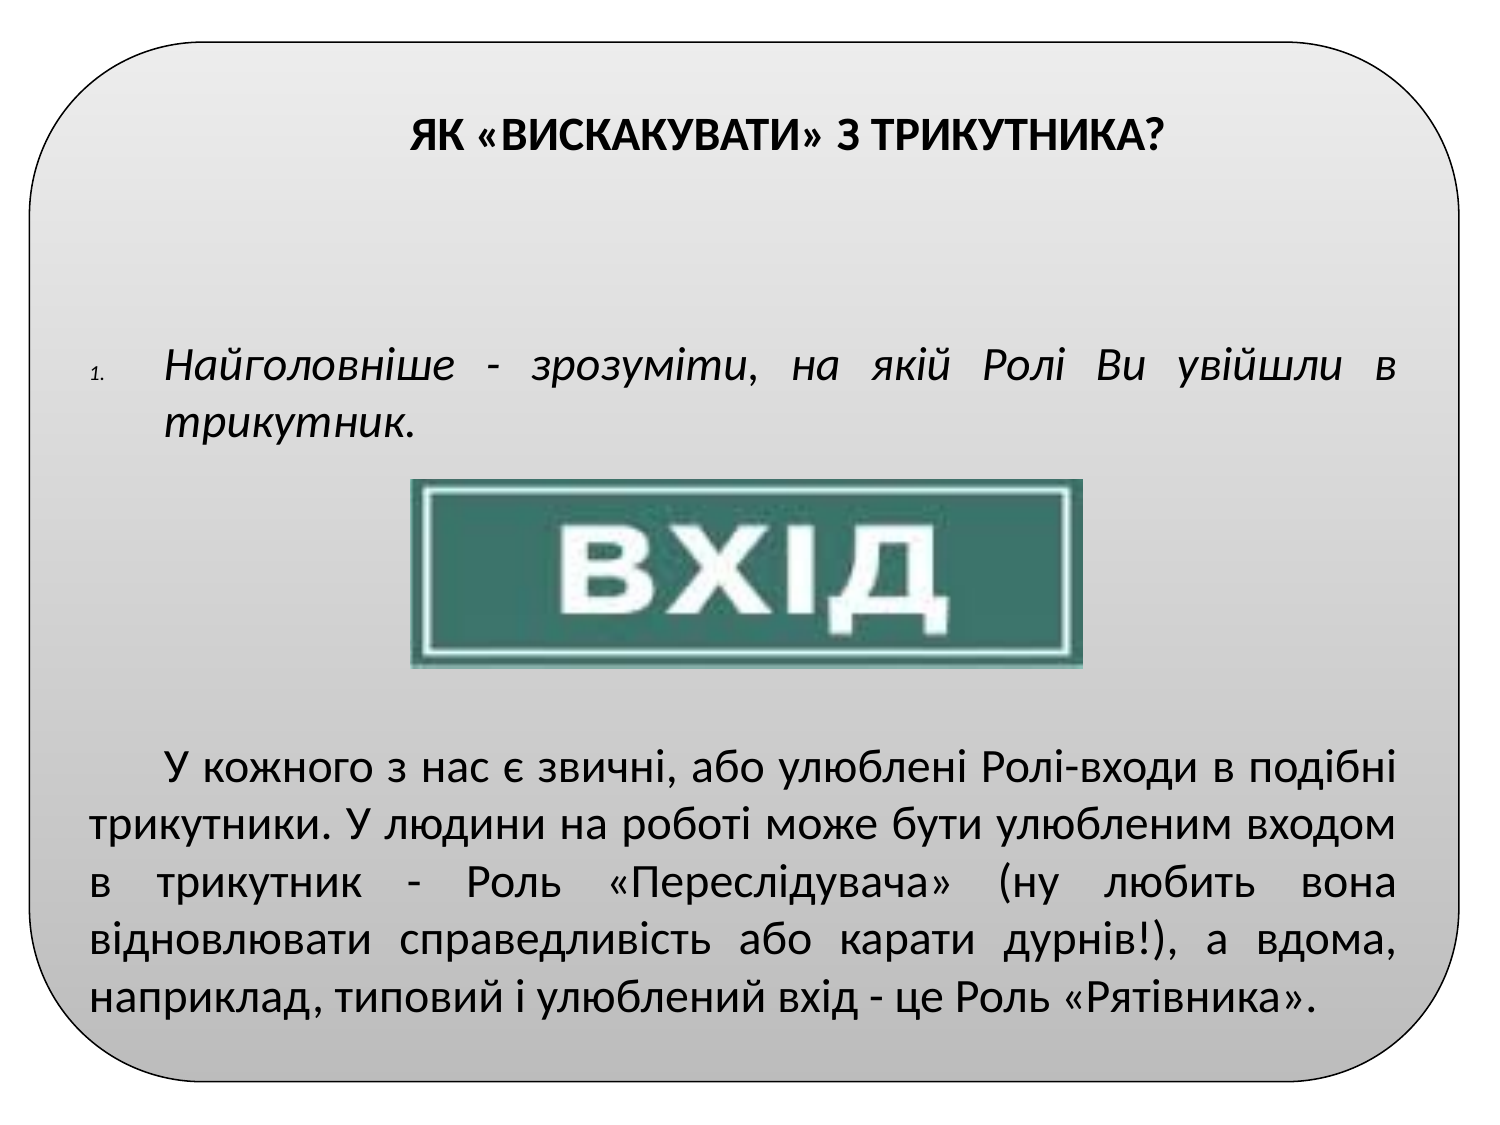

ЯК «ВИСКАКУВАТИ» З ТРИКУТНИКА?
Найголовніше - зрозуміти, на якій Ролі Ви увійшли в трикутник.
У кожного з нас є звичні, або улюблені Ролі-входи в подібні трикутники. У людини на роботі може бути улюбленим входом в трикутник - Роль «Переслідувача» (ну любить вона відновлювати справедливість або карати дурнів!), а вдома, наприклад, типовий і улюблений вхід - це Роль «Рятівника».